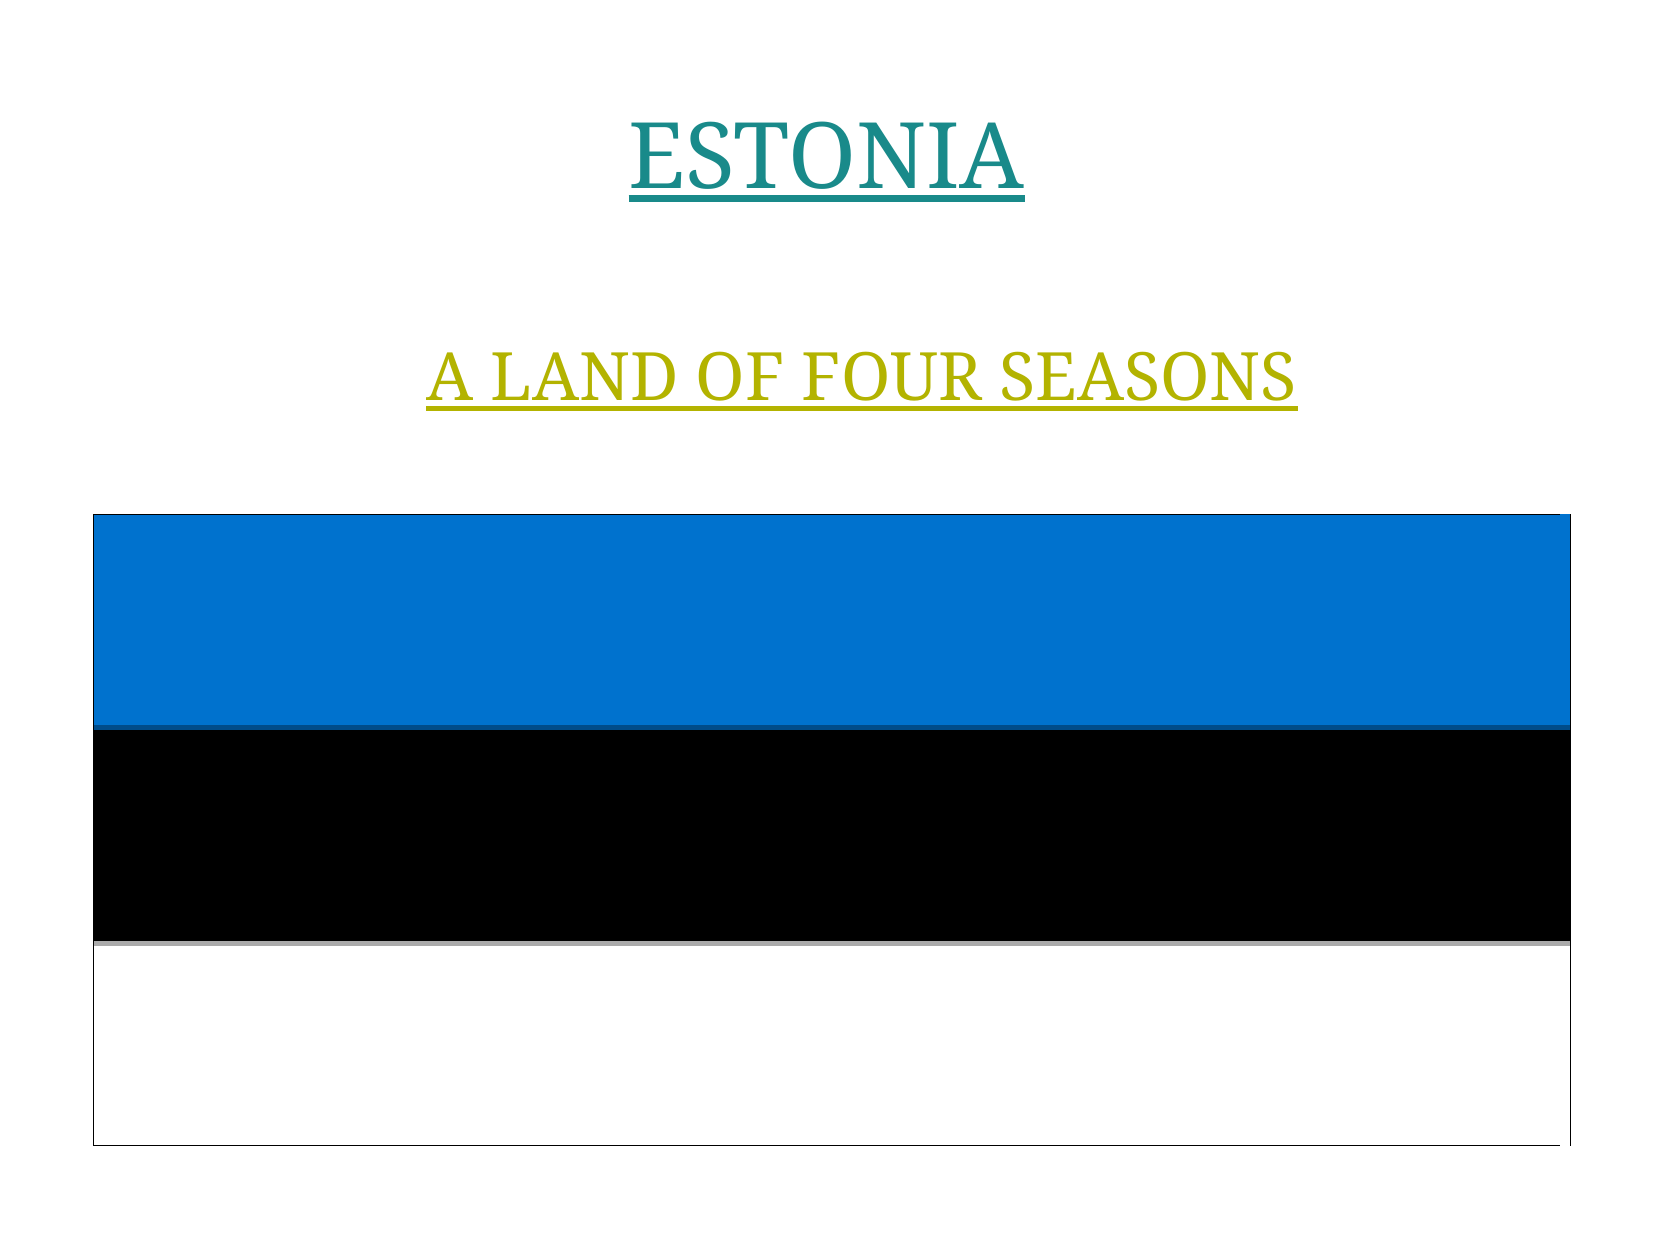

# ESTONIA
A LAND OF FOUR SEASONS